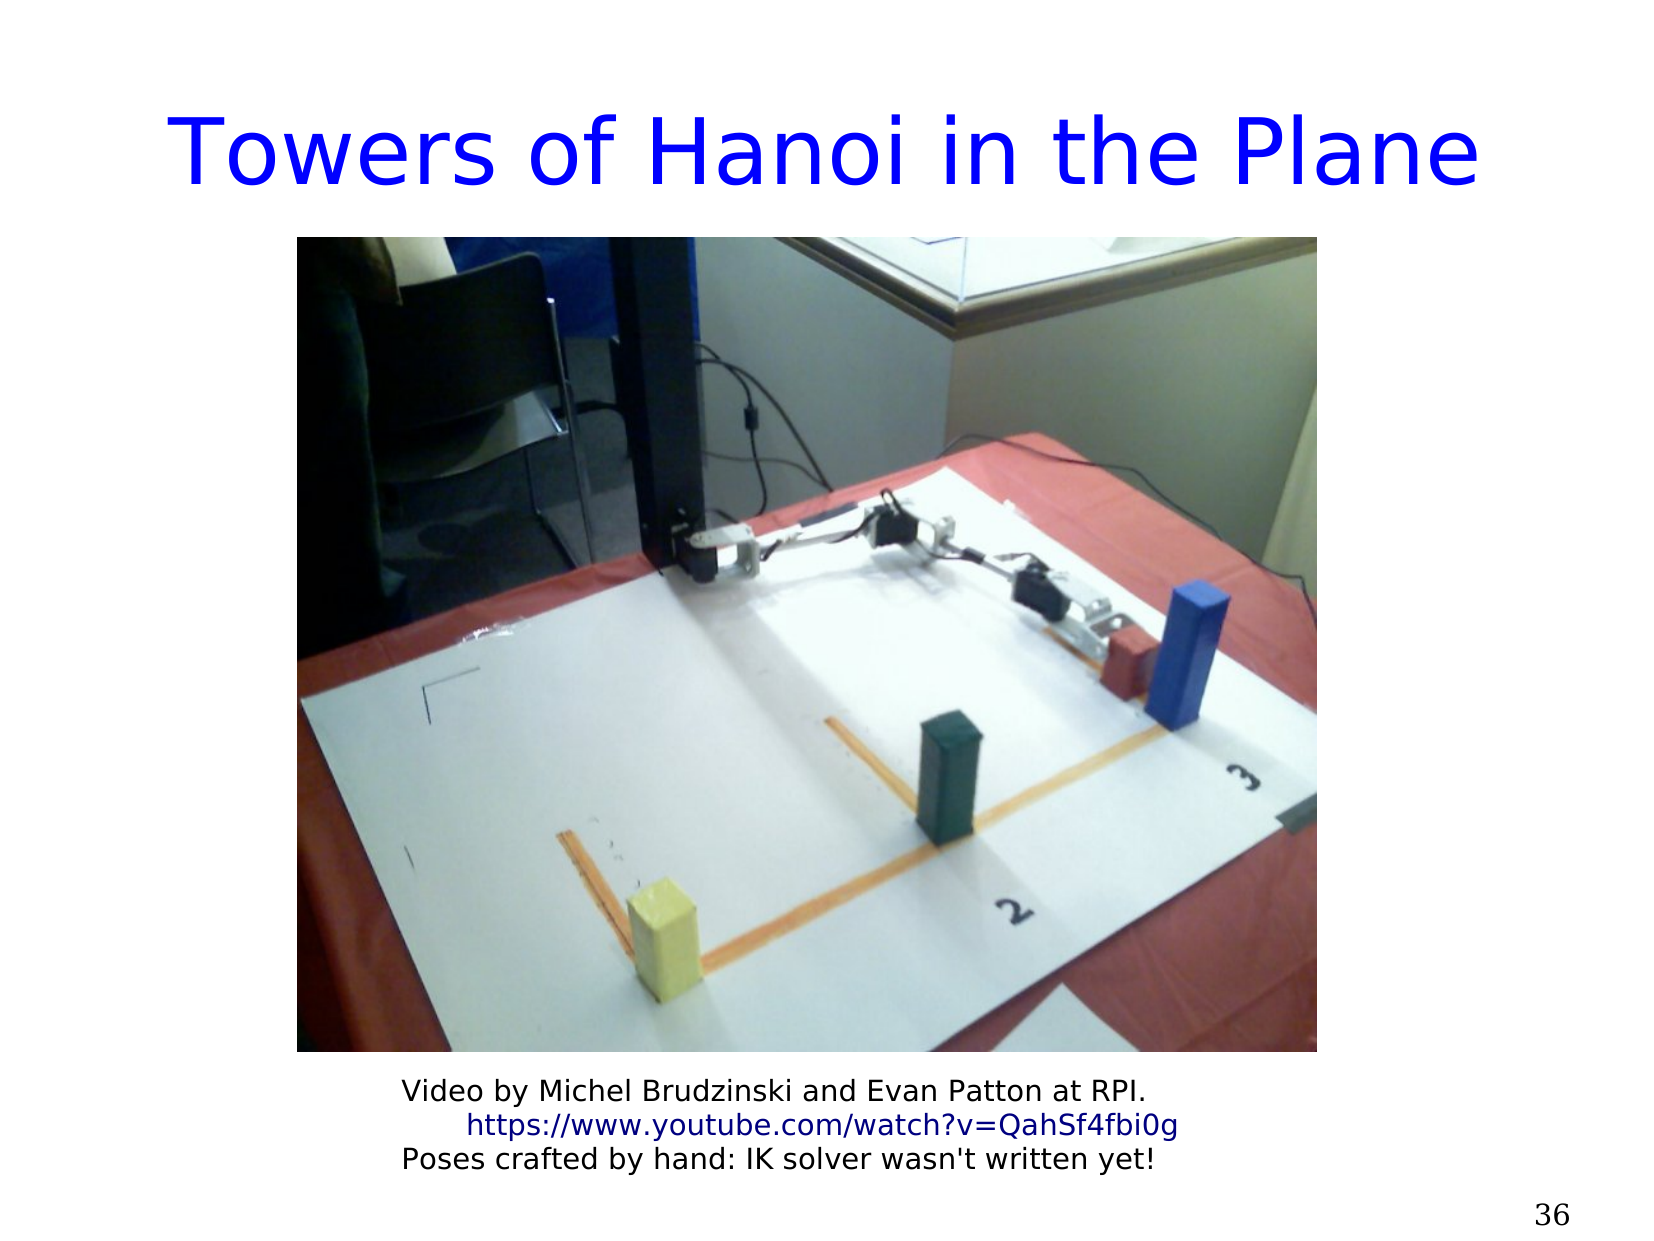

# Towers of Hanoi in the Plane
Video by Michel Brudzinski and Evan Patton at RPI.
 https://www.youtube.com/watch?v=QahSf4fbi0g
Poses crafted by hand: IK solver wasn't written yet!
36